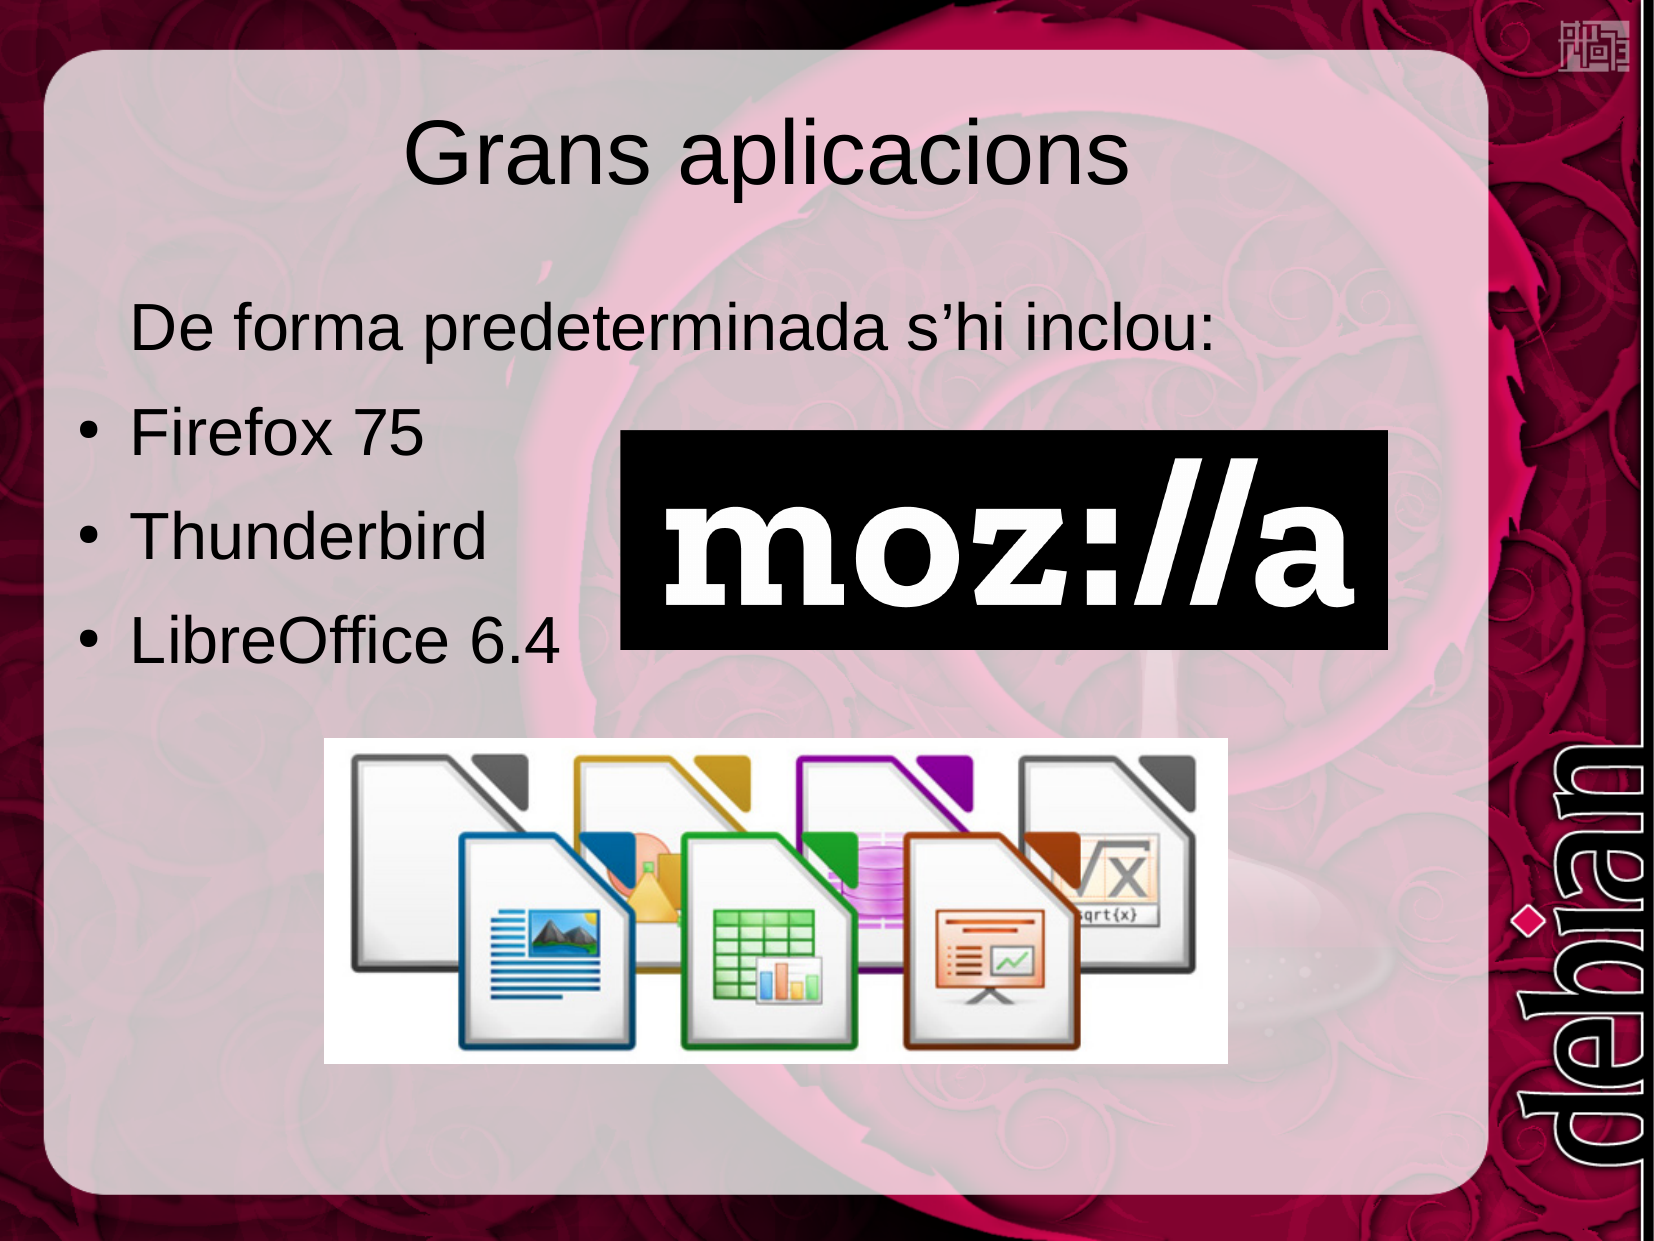

# Grans aplicacions
De forma predeterminada s’hi inclou:
Firefox 75
Thunderbird
LibreOffice 6.4